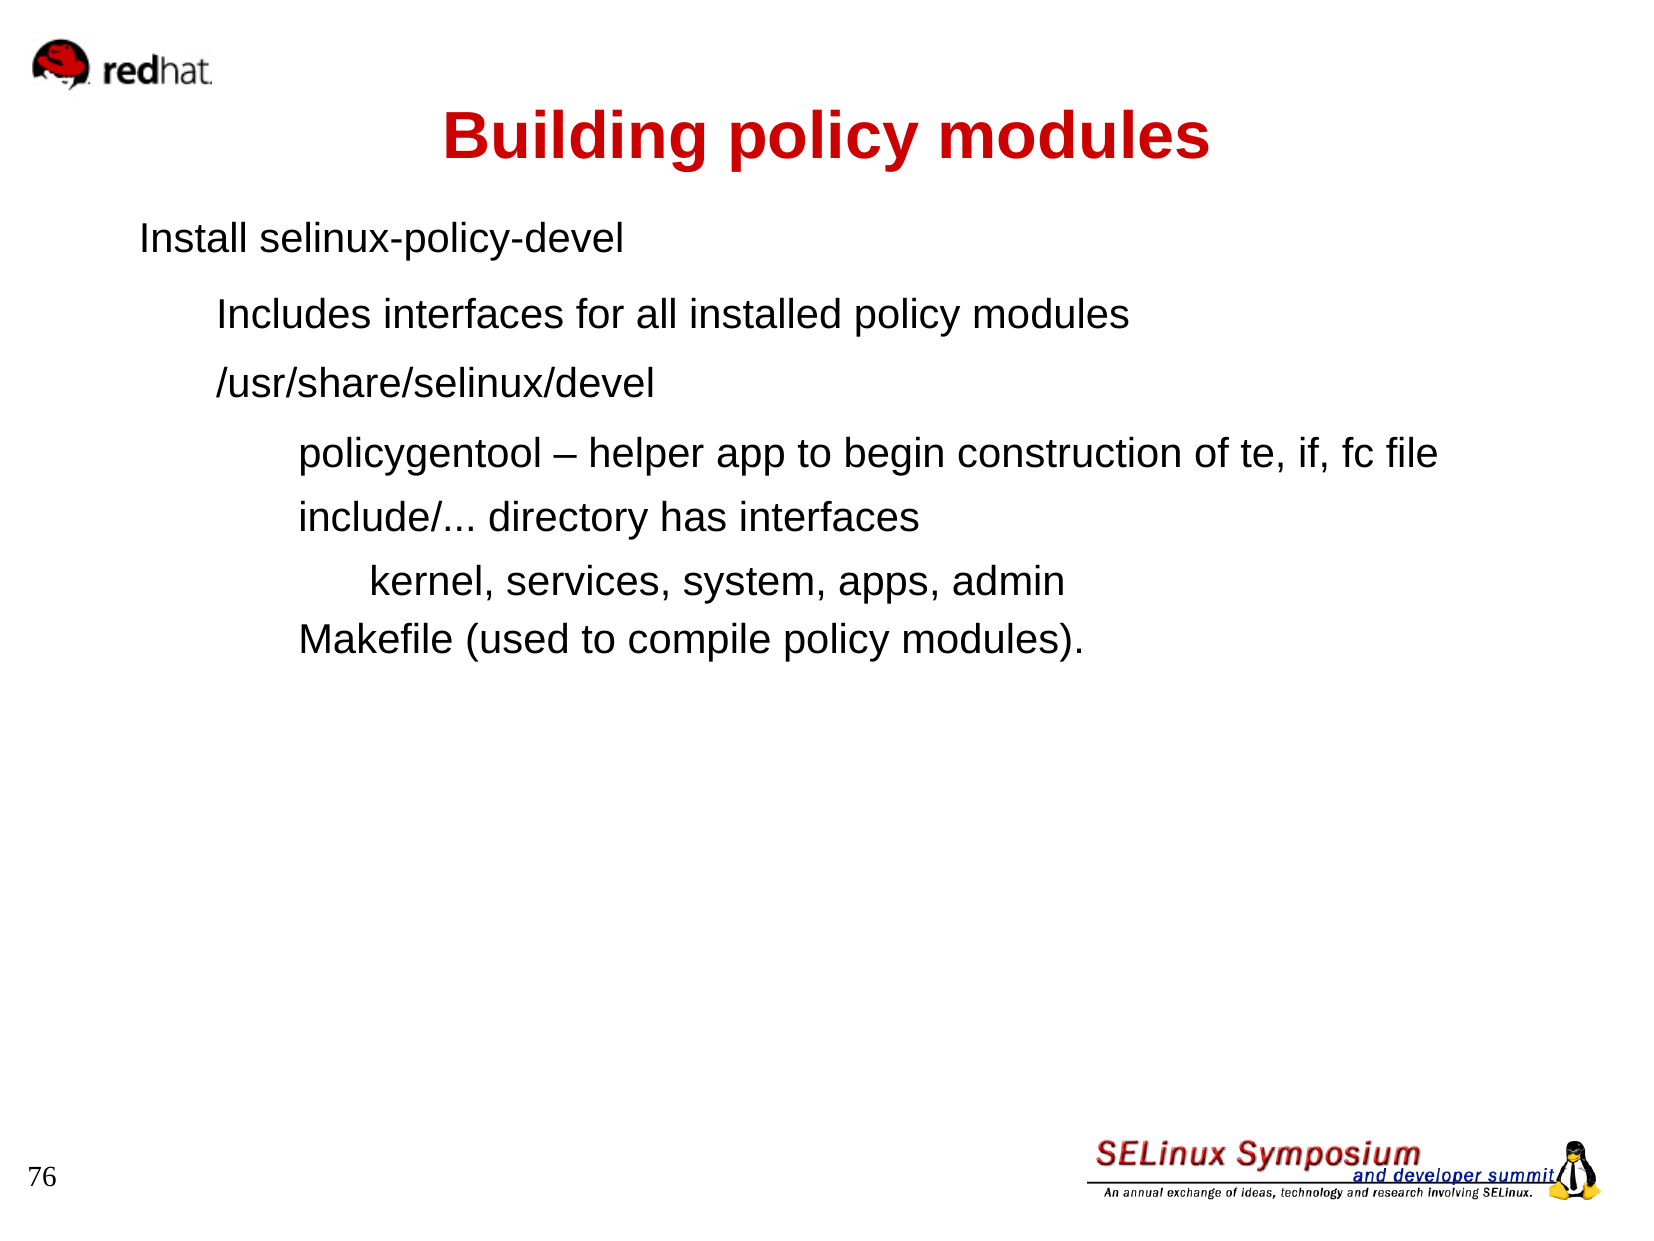

# Building policy modules
Install selinux-policy-devel
Includes interfaces for all installed policy modules
/usr/share/selinux/devel
policygentool – helper app to begin construction of te, if, fc file
include/... directory has interfaces
kernel, services, system, apps, admin
Makefile (used to compile policy modules).